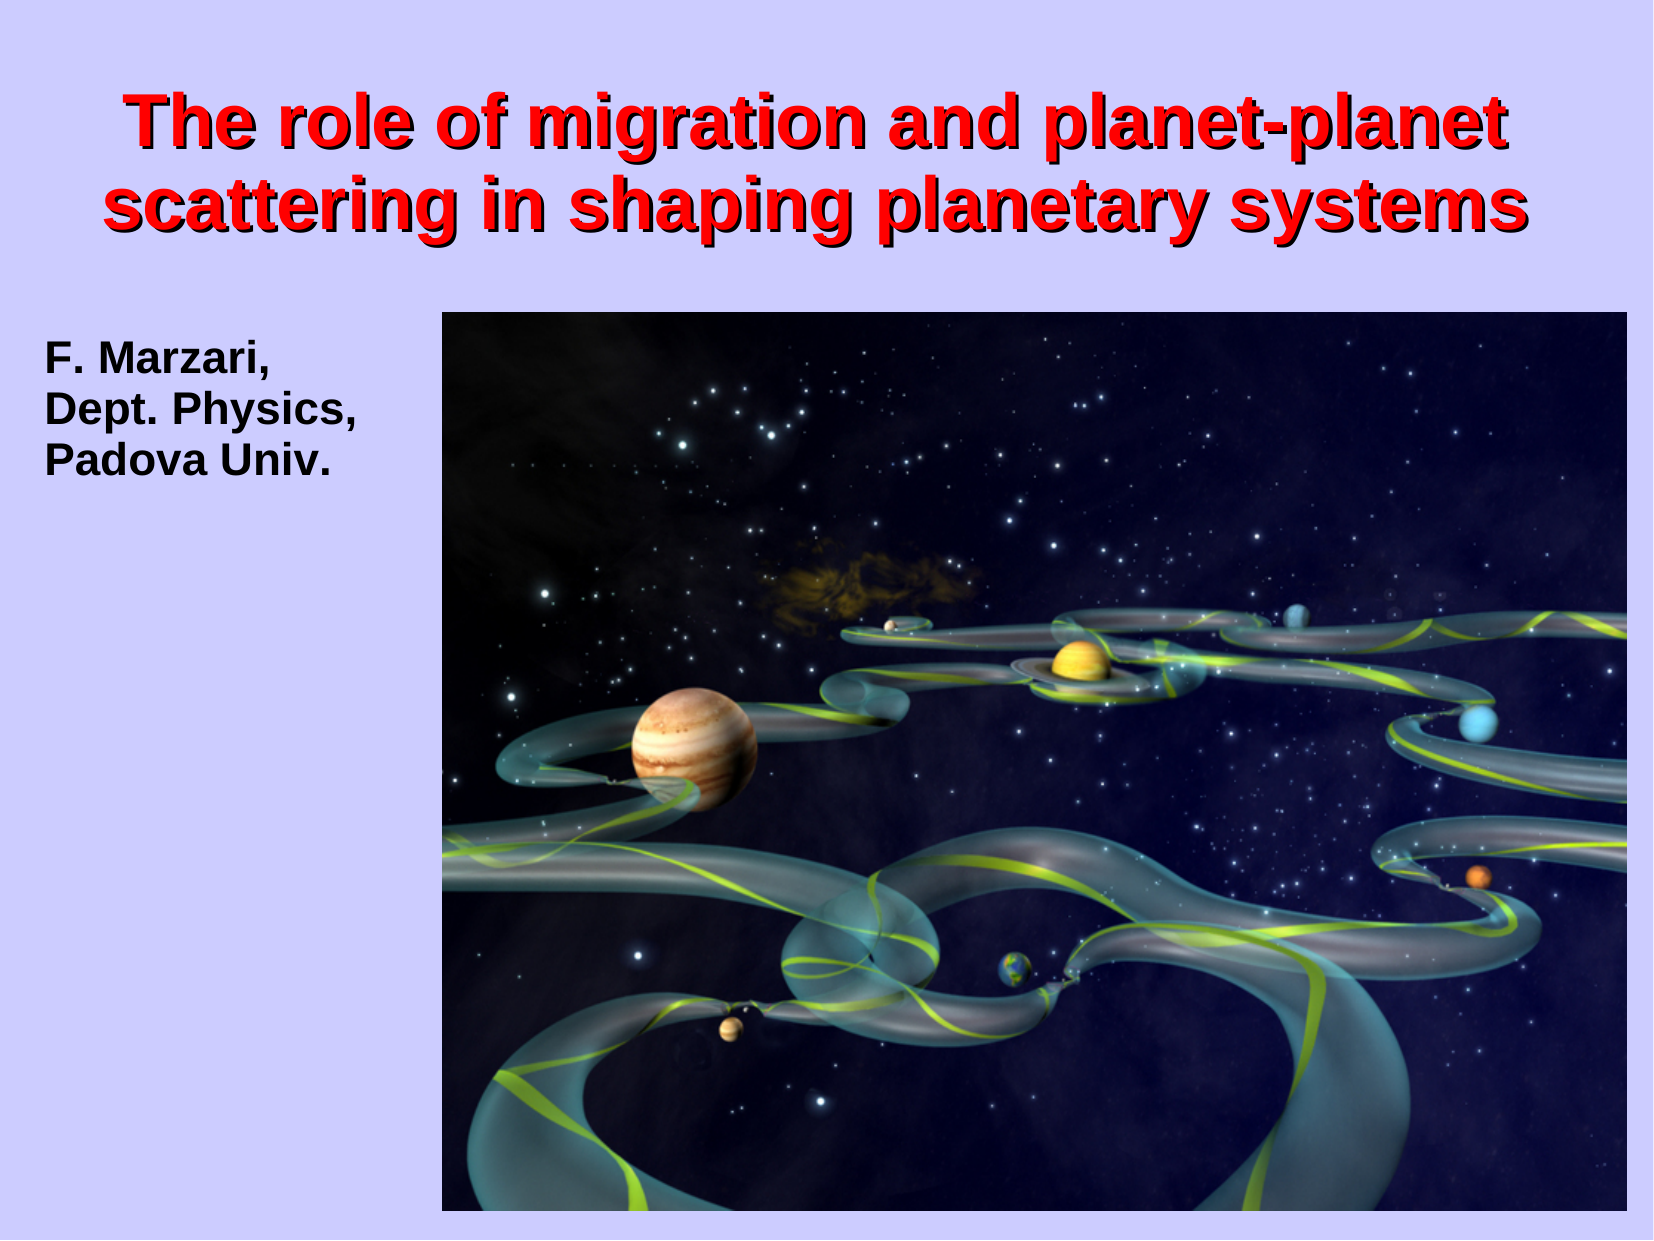

The role of migration and planet-planet scattering in shaping planetary systems
F. Marzari,
Dept. Physics, Padova Univ.